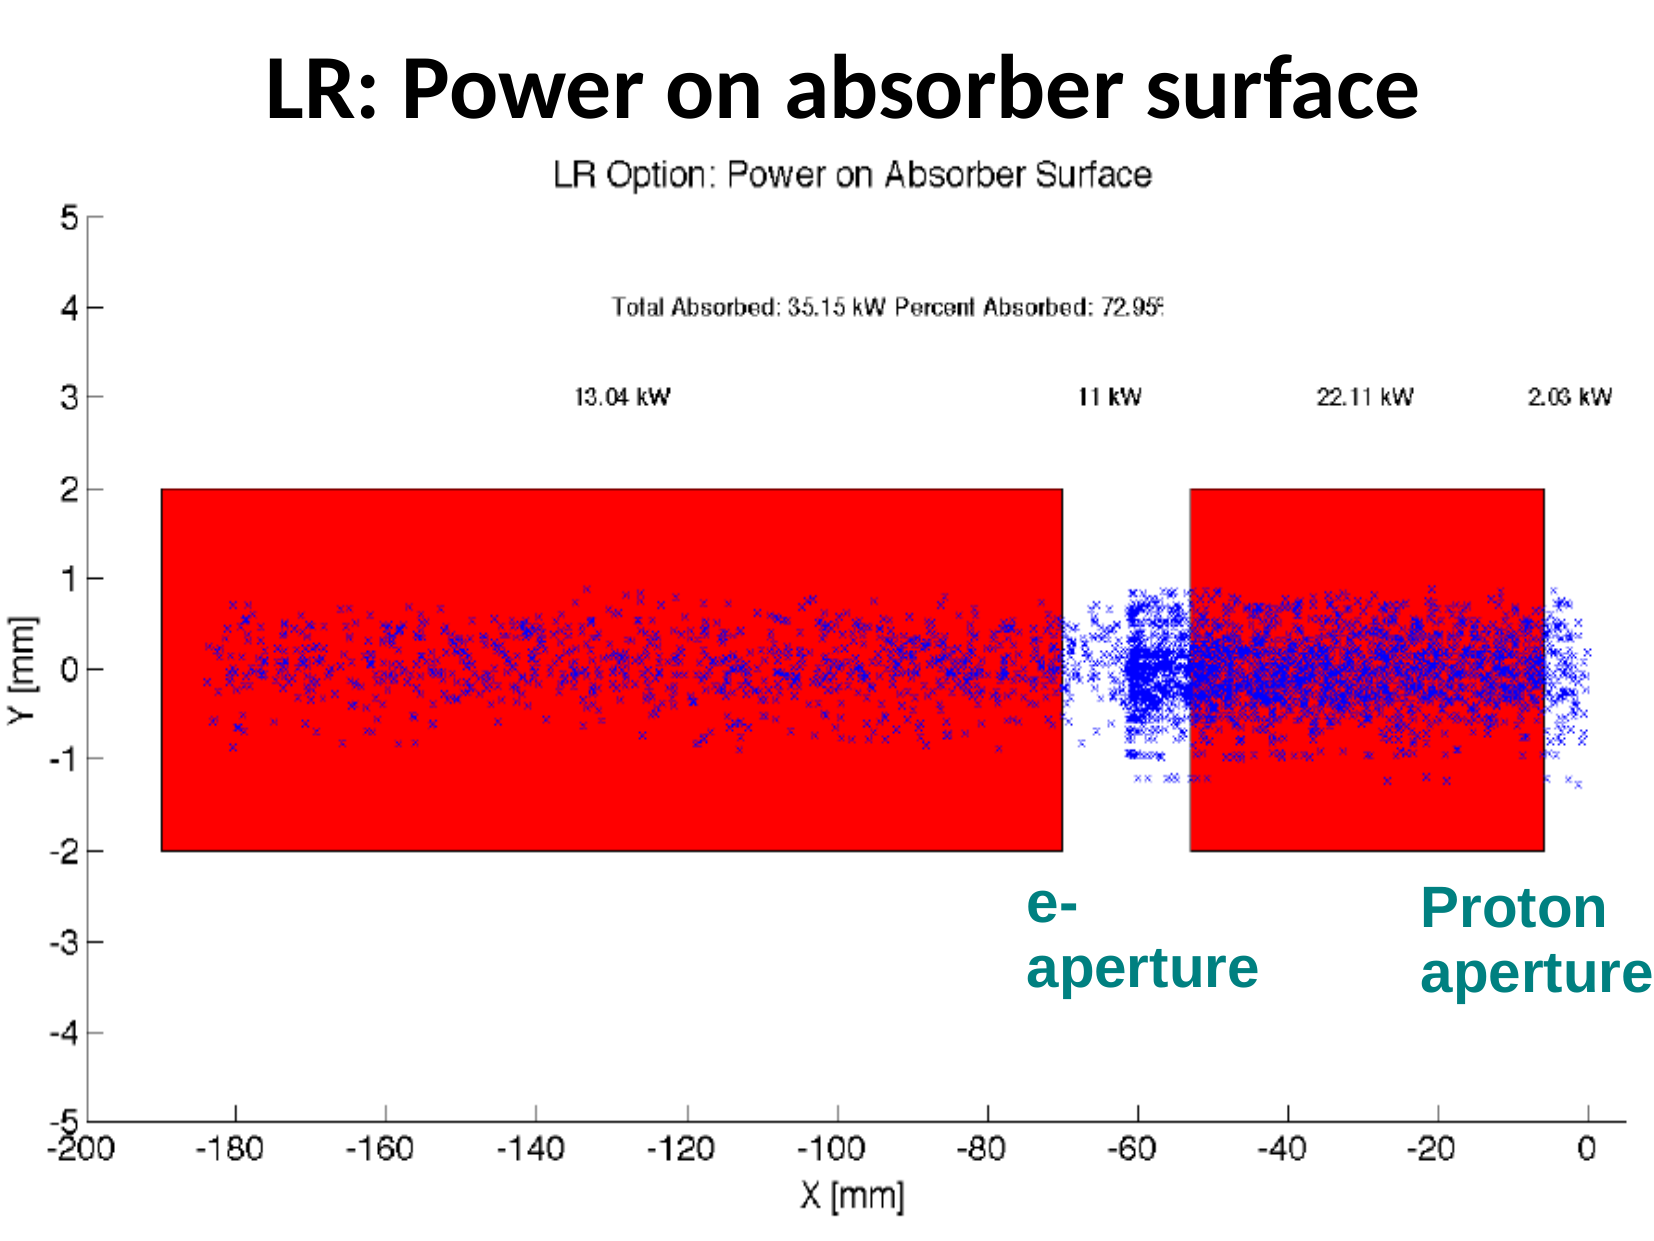

# LR: Power on absorber surface
e-
aperture
Proton
aperture